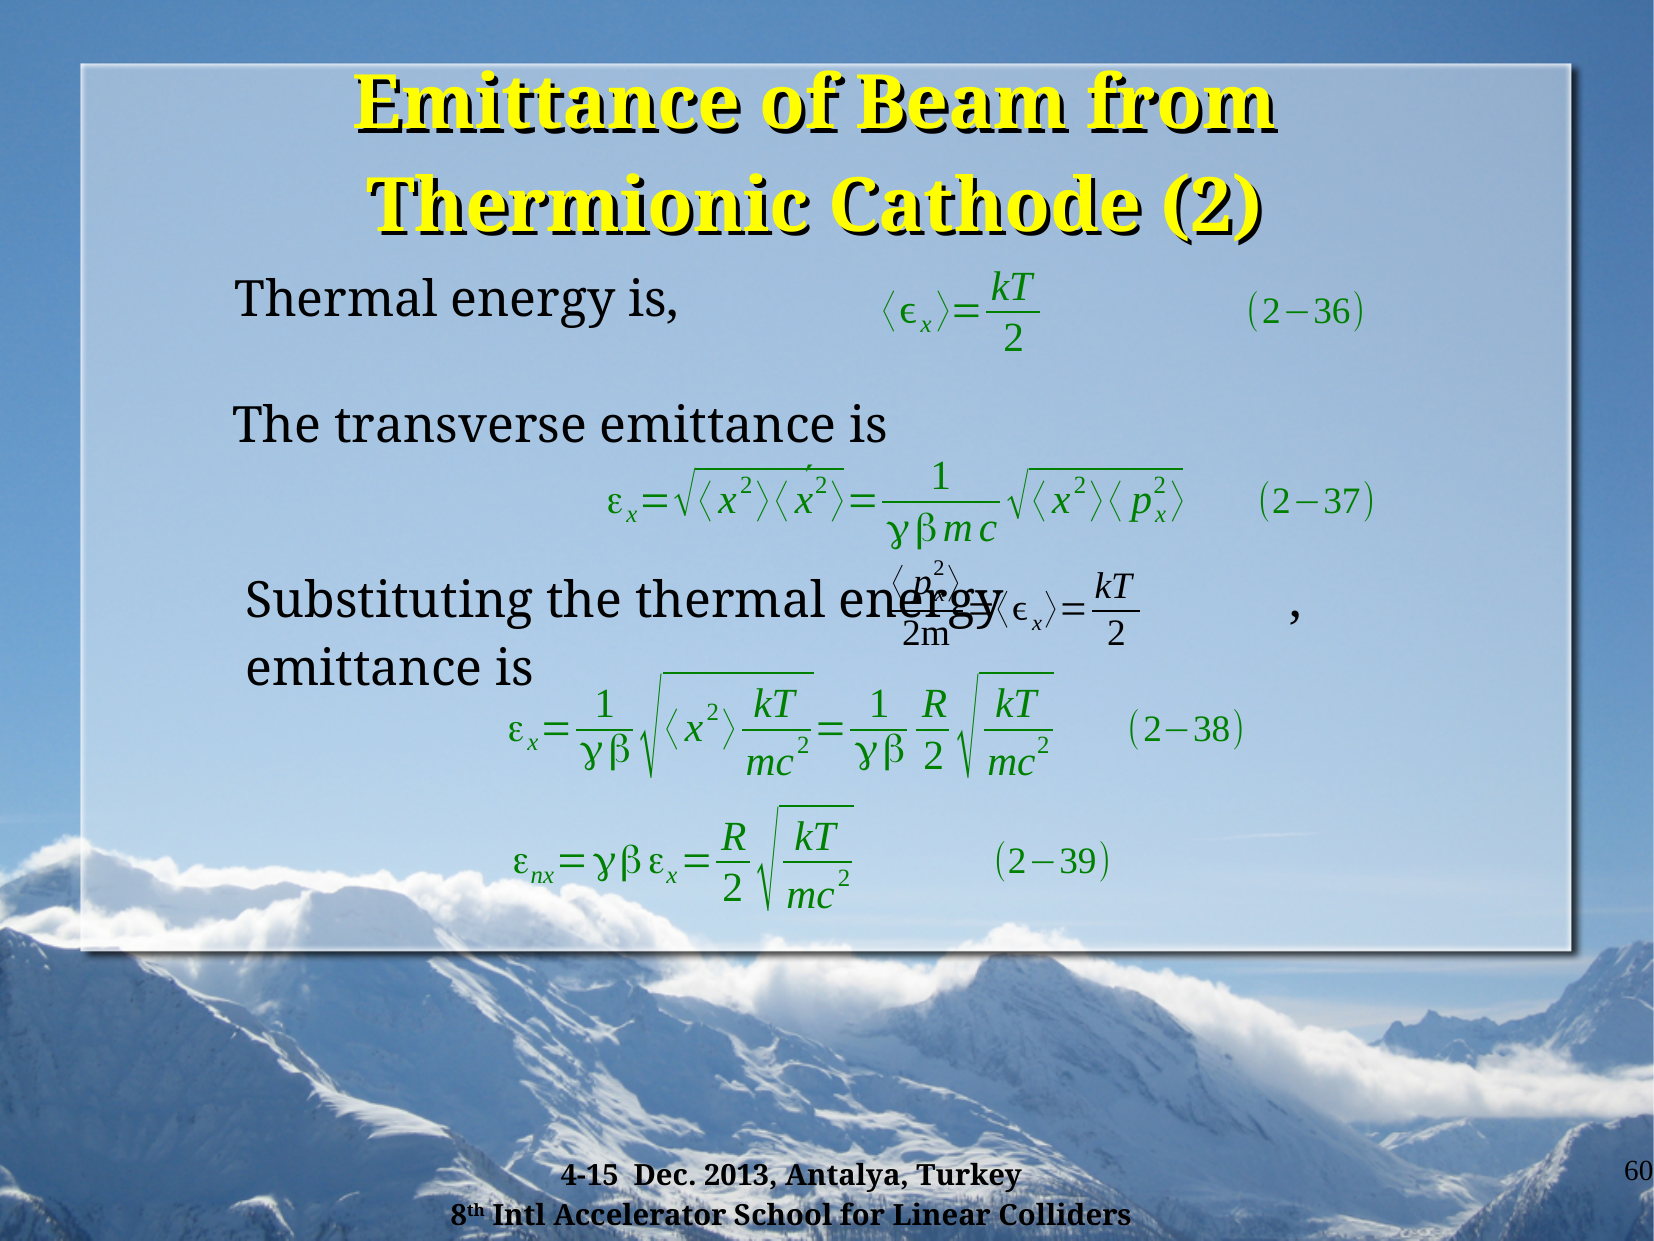

# Emittance of Beam from Thermionic Cathode (2)
Thermal energy is,
The transverse emittance is
Substituting the thermal energy , emittance is
60